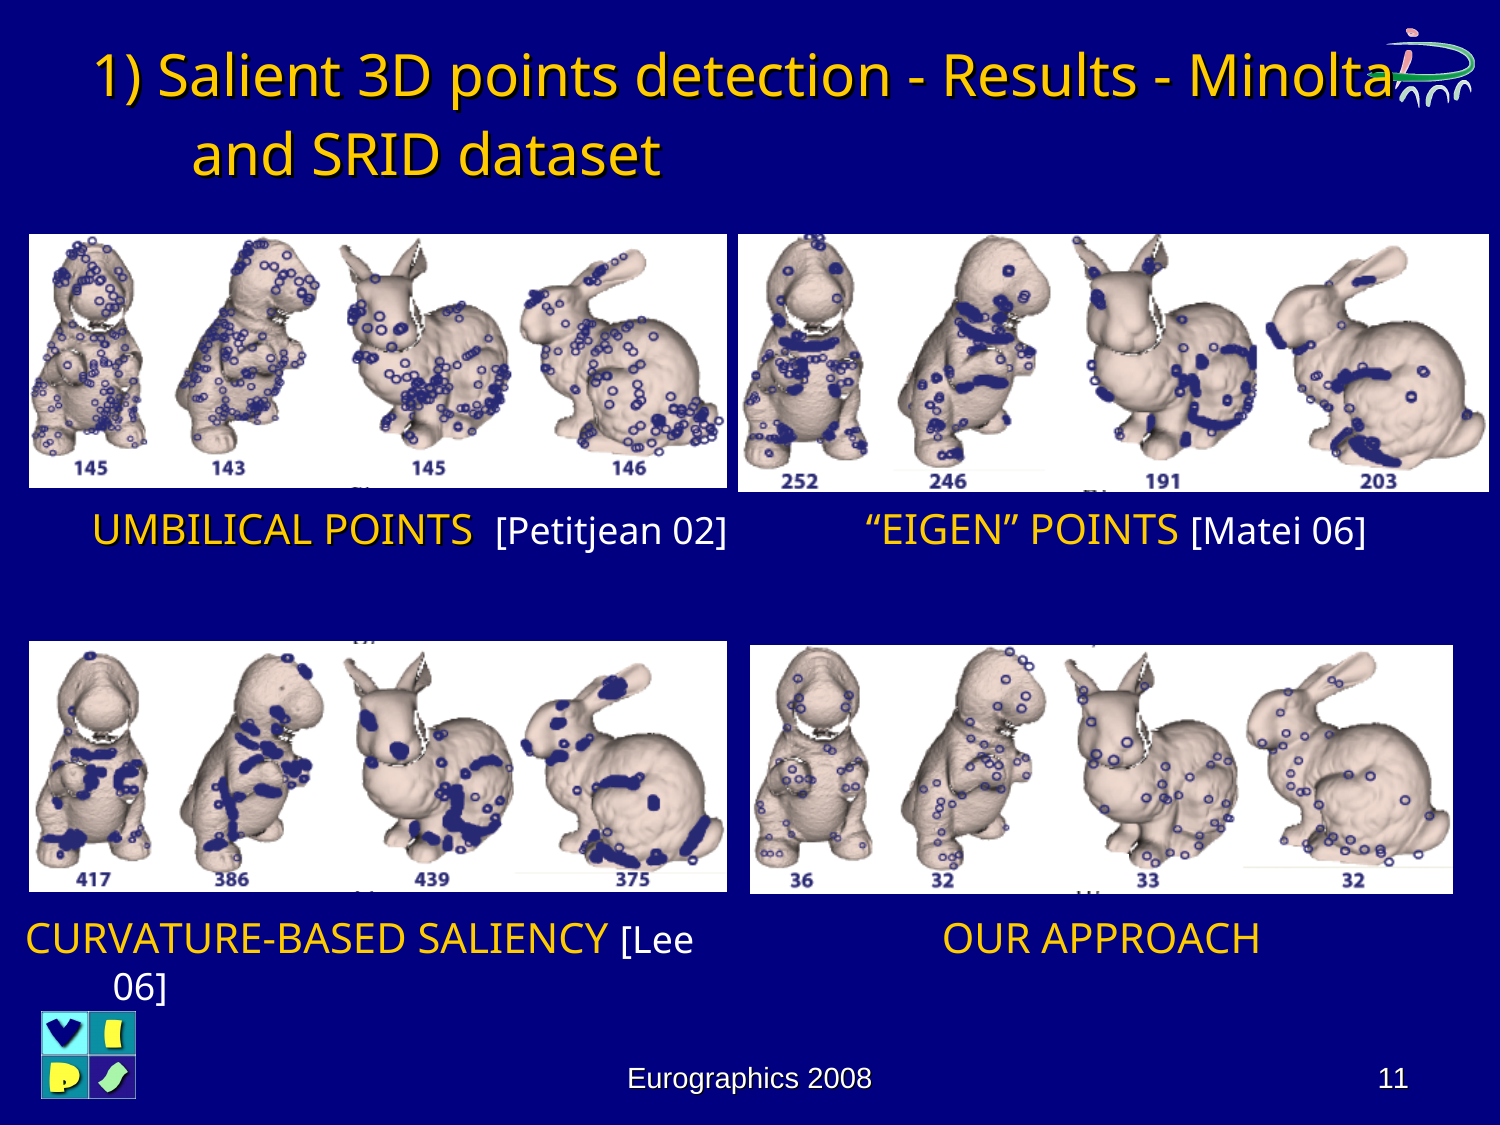

# 1) Salient 3D points detection - Results - Minolta and SRID dataset
UMBILICAL POINTS [Petitjean 02]
“EIGEN” POINTS [Matei 06]
CURVATURE-BASED SALIENCY [Lee 06]
OUR APPROACH
Eurographics 2008
11